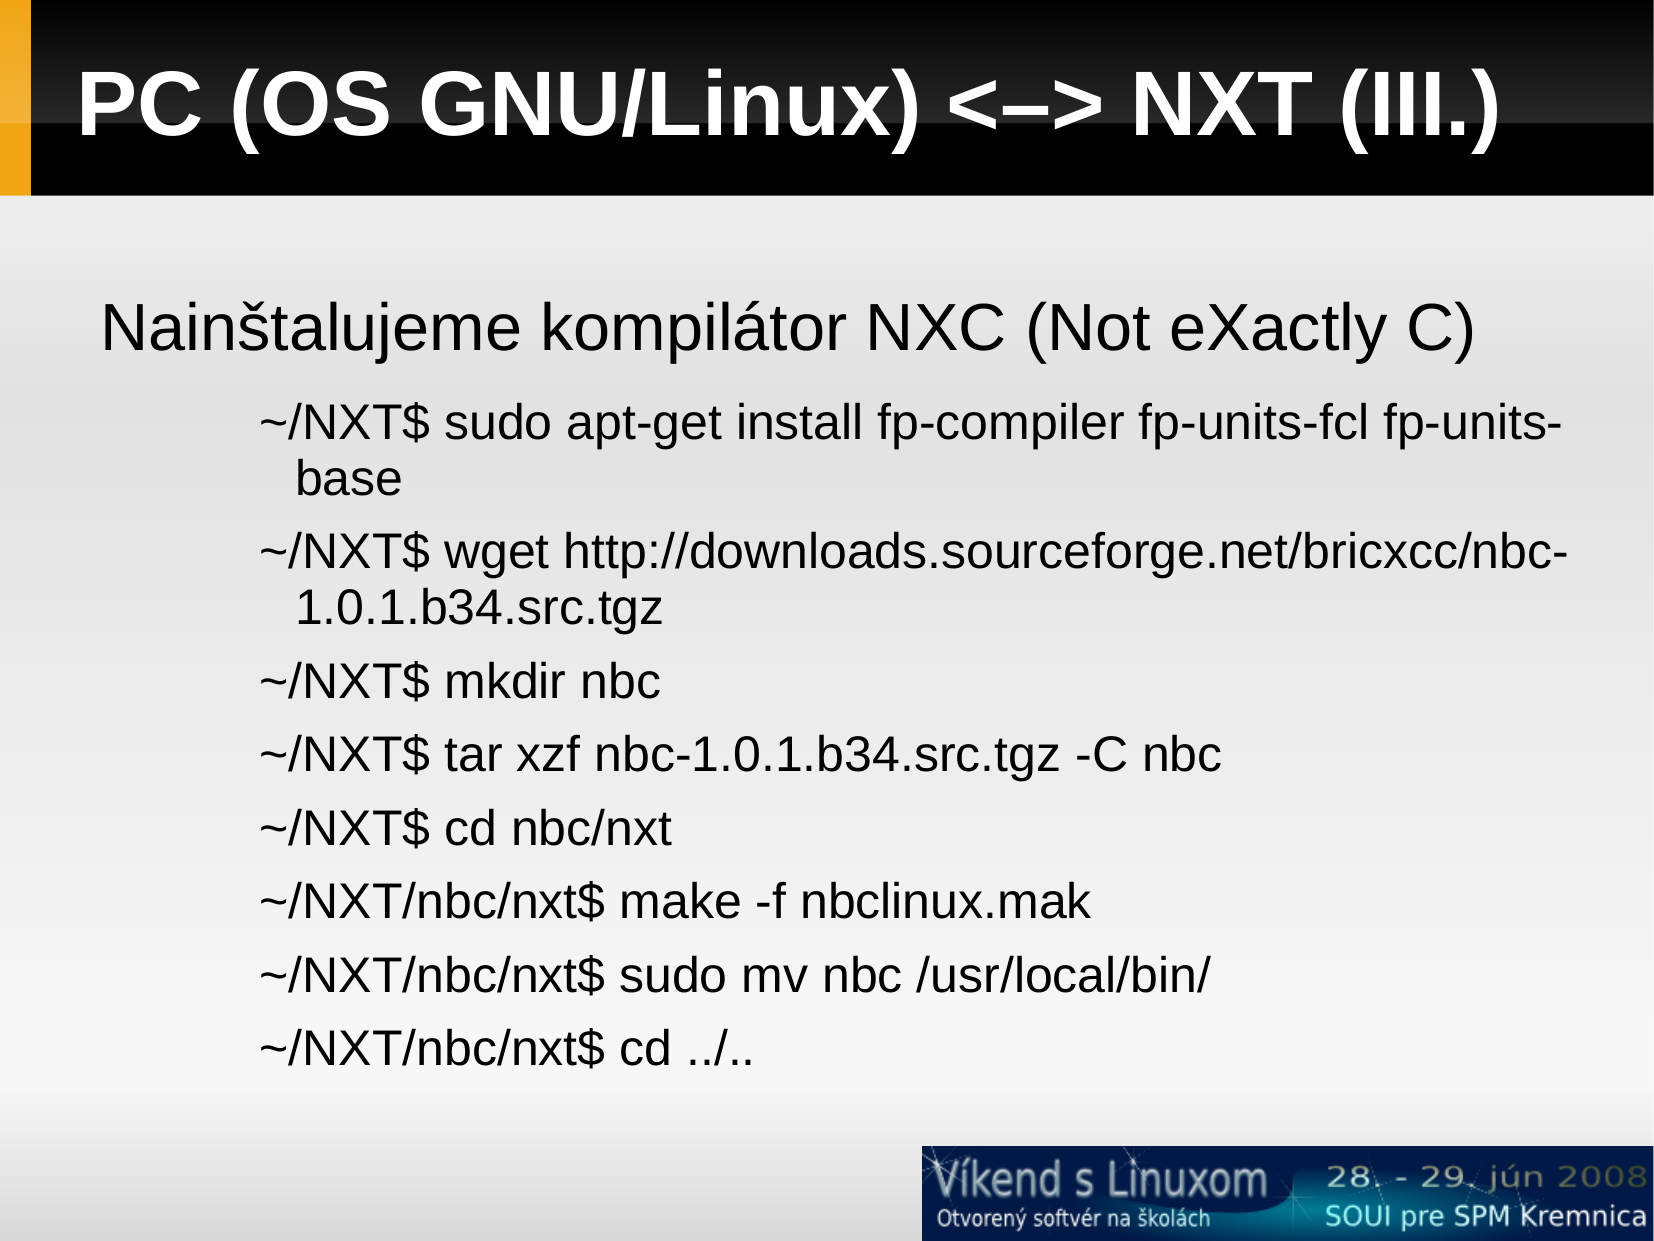

# PC (OS GNU/Linux) <–> NXT (III.)
Nainštalujeme kompilátor NXC (Not eXactly C)
~/NXT$ sudo apt-get install fp-compiler fp-units-fcl fp-units-base
~/NXT$ wget http://downloads.sourceforge.net/bricxcc/nbc-1.0.1.b34.src.tgz
~/NXT$ mkdir nbc
~/NXT$ tar xzf nbc-1.0.1.b34.src.tgz -C nbc
~/NXT$ cd nbc/nxt
~/NXT/nbc/nxt$ make -f nbclinux.mak
~/NXT/nbc/nxt$ sudo mv nbc /usr/local/bin/
~/NXT/nbc/nxt$ cd ../..